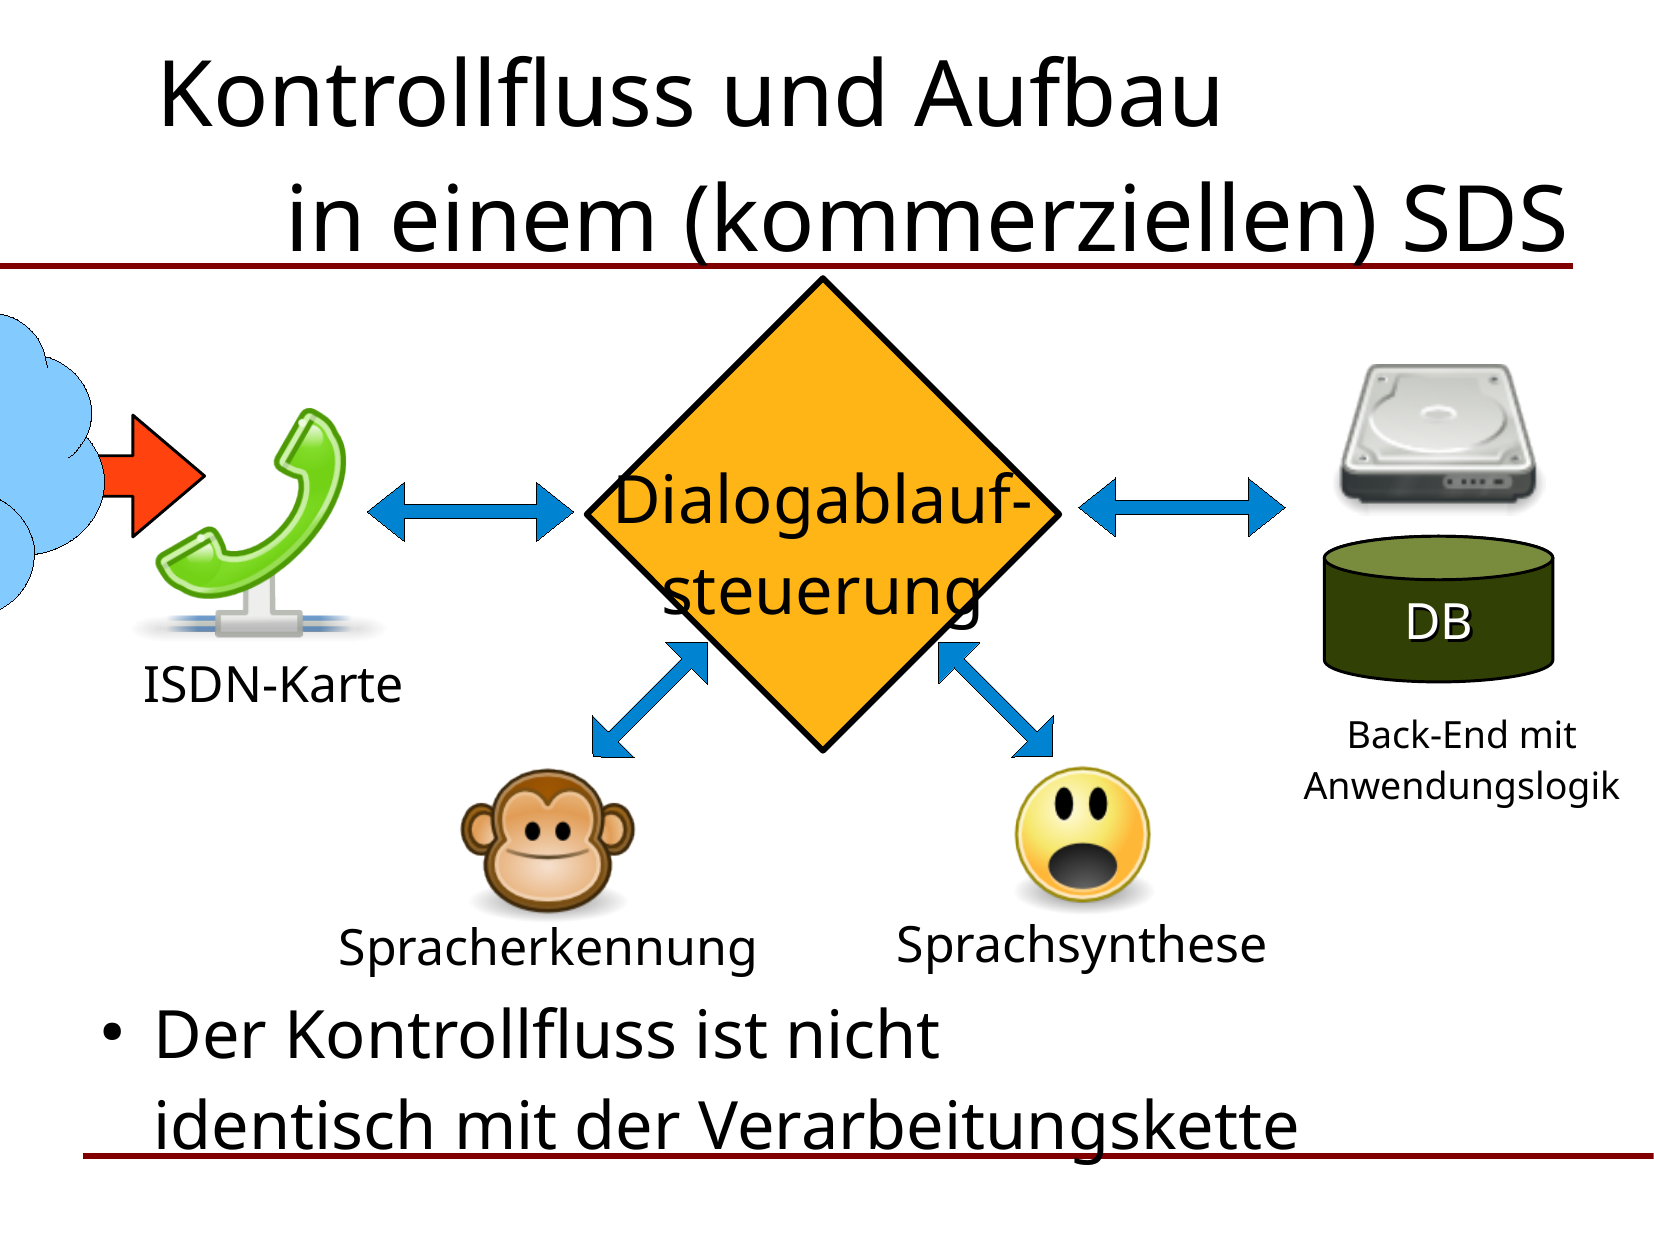

# Kontrollfluss und Aufbau in einem (kommerziellen) SDS
Dialogablauf-
steuerung
Telefonnetz
und/oder
Internet
ISDN-Karte
DB
Back-End mit
Anwendungslogik
Spracherkennung
Sprachsynthese
Der Kontrollfluss ist nicht
identisch mit der Verarbeitungskette